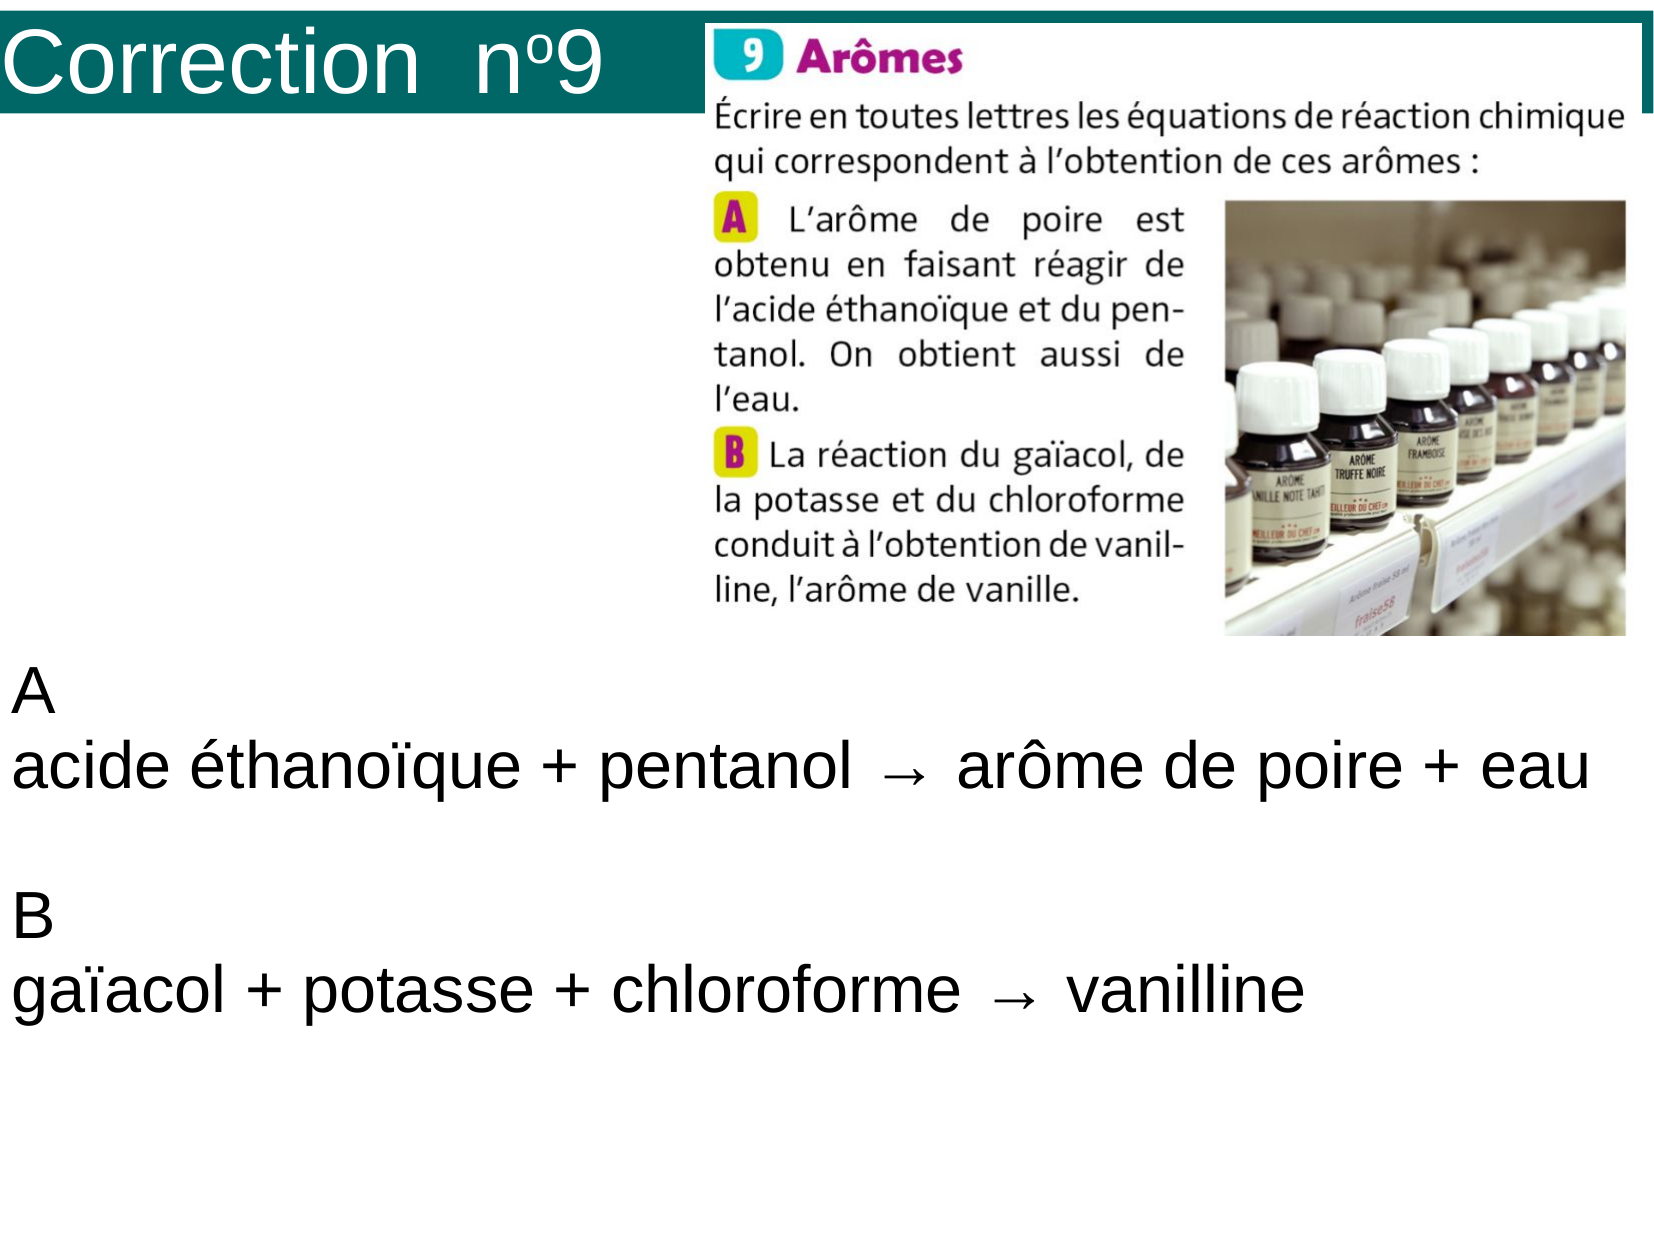

# Correction no9
A
acide éthanoïque + pentanol → arôme de poire + eau
B
gaïacol + potasse + chloroforme → vanilline